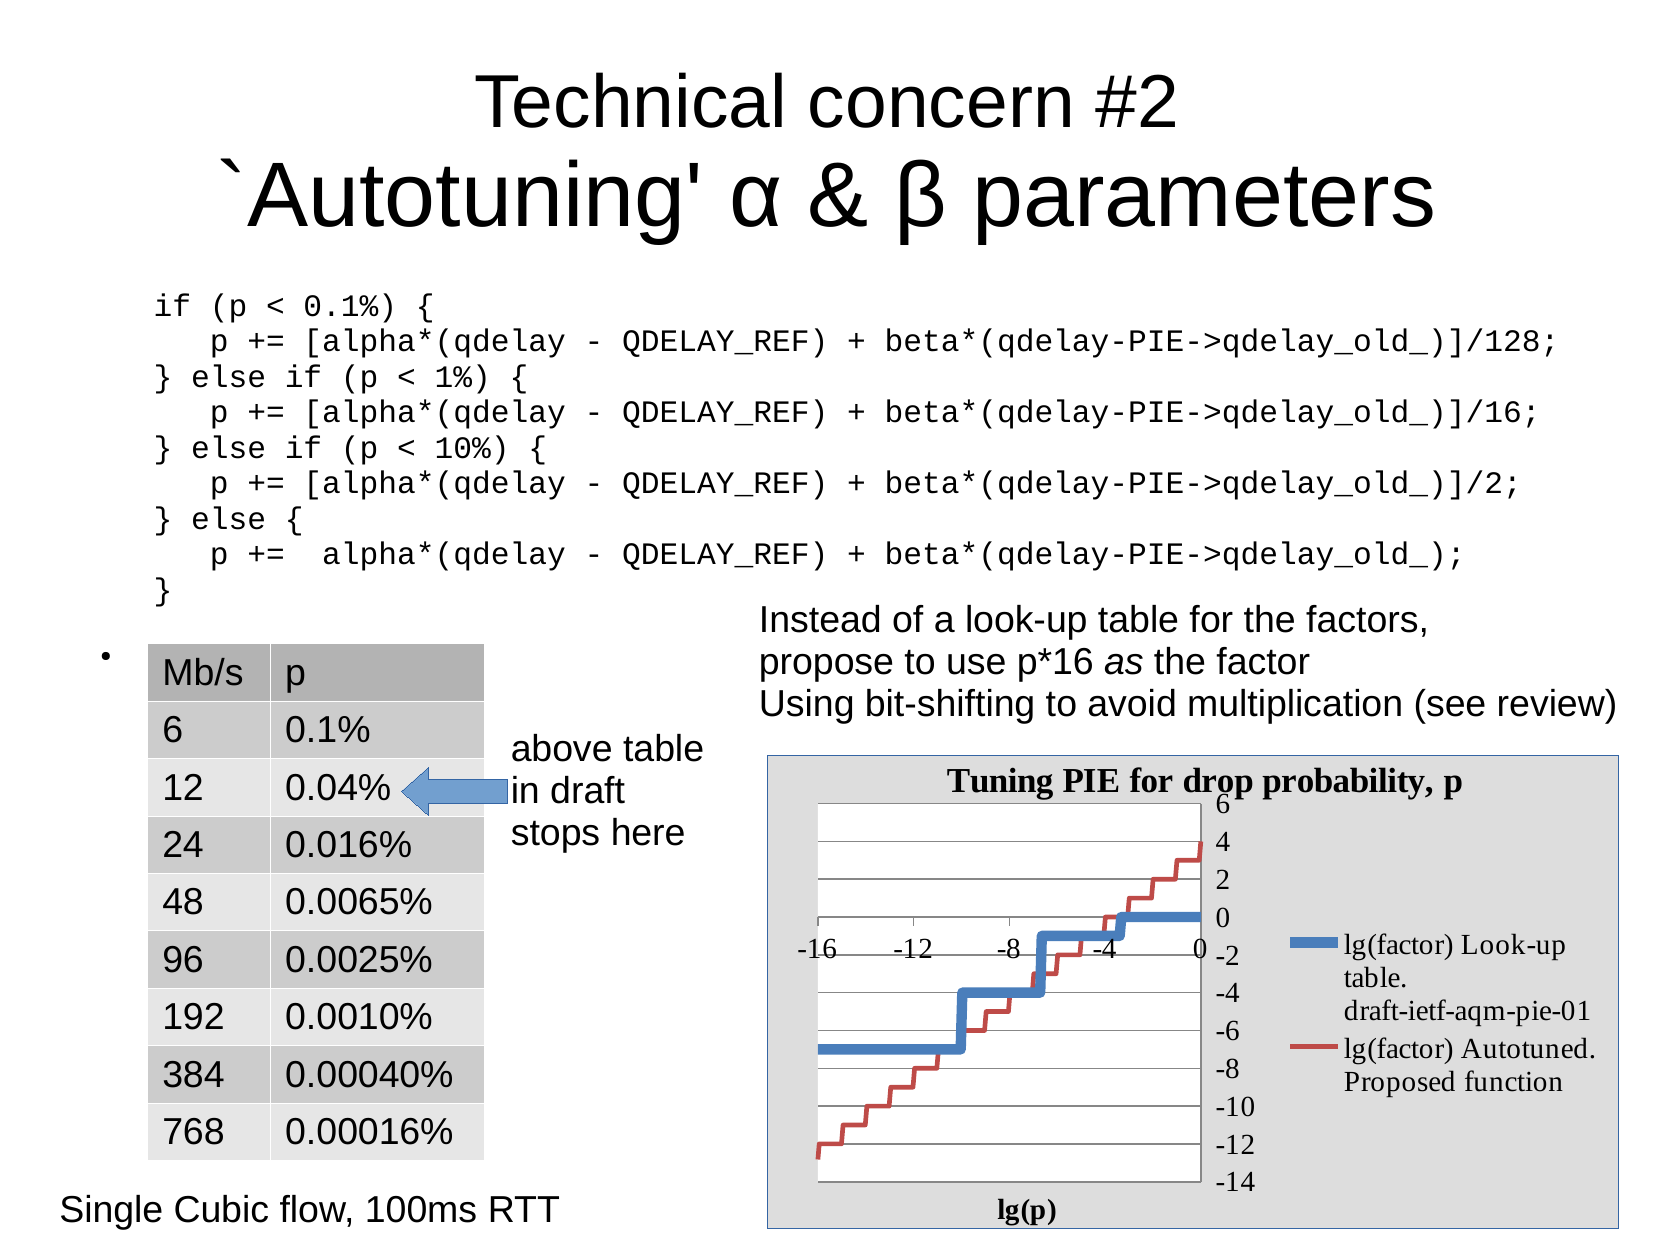

# Technical concern #2 `Autotuning' α & β parameters
if (p < 0.1%) {
 p += [alpha*(qdelay - QDELAY_REF) + beta*(qdelay-PIE->qdelay_old_)]/128;
} else if (p < 1%) {
 p += [alpha*(qdelay - QDELAY_REF) + beta*(qdelay-PIE->qdelay_old_)]/16;
} else if (p < 10%) {
 p += [alpha*(qdelay - QDELAY_REF) + beta*(qdelay-PIE->qdelay_old_)]/2;
} else {
 p += alpha*(qdelay - QDELAY_REF) + beta*(qdelay-PIE->qdelay_old_);
}
Instead of a look-up table for the factors,
propose to use p*16 as the factor
Using bit-shifting to avoid multiplication (see review)
| Mb/s | p |
| --- | --- |
| 6 | 0.1% |
| 12 | 0.04% |
| 24 | 0.016% |
| 48 | 0.0065% |
| 96 | 0.0025% |
| 192 | 0.0010% |
| 384 | 0.00040% |
| 768 | 0.00016% |
above table
in draft
stops here
### Chart: Tuning PIE for drop probability, p
| Category | lg(factor) Look-up table.
draft-ietf-aqm-pie-01 | lg(factor) Autotuned.
Proposed function |
|---|---|---|
Single Cubic flow, 100ms RTT